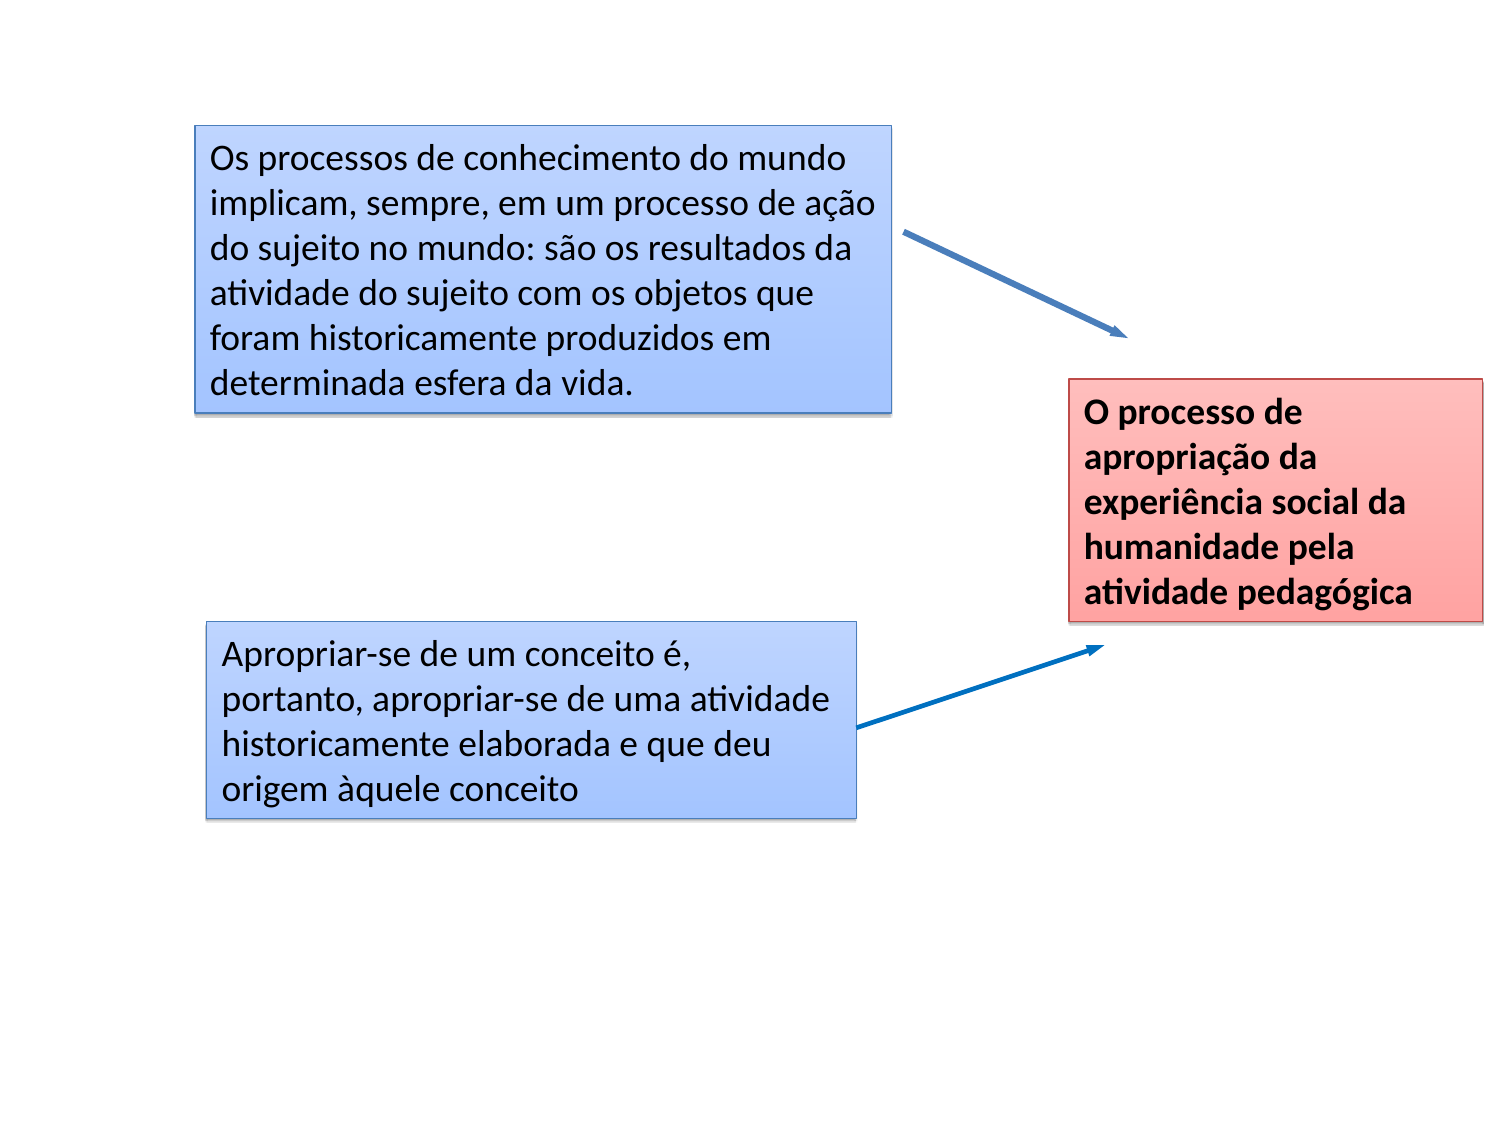

Os processos de conhecimento do mundo implicam, sempre, em um processo de ação do sujeito no mundo: são os resultados da atividade do sujeito com os objetos que foram historicamente produzidos em determinada esfera da vida.
O processo de apropriação da experiência social da humanidade pela atividade pedagógica
Apropriar-se de um conceito é, portanto, apropriar-se de uma atividade historicamente elaborada e que deu origem àquele conceito